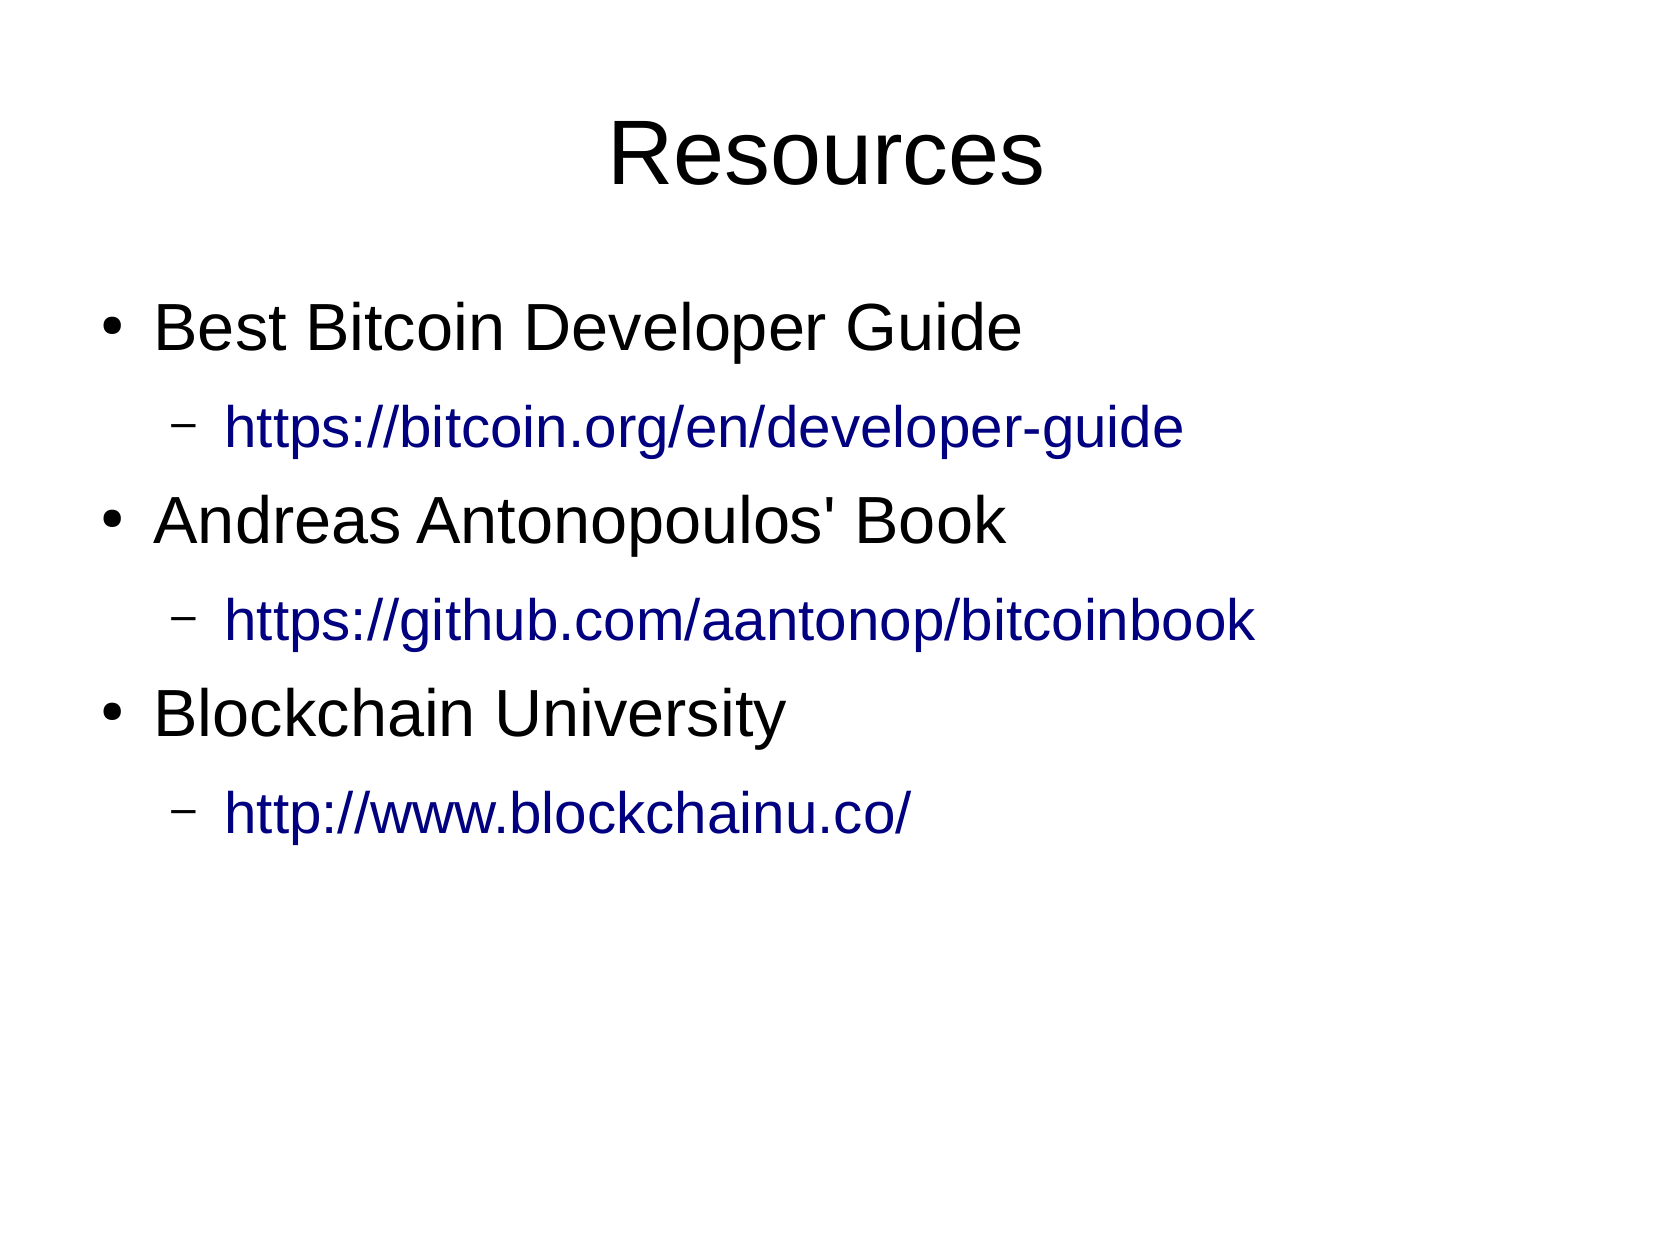

# Resources
Best Bitcoin Developer Guide
https://bitcoin.org/en/developer-guide
Andreas Antonopoulos' Book
https://github.com/aantonop/bitcoinbook
Blockchain University
http://www.blockchainu.co/